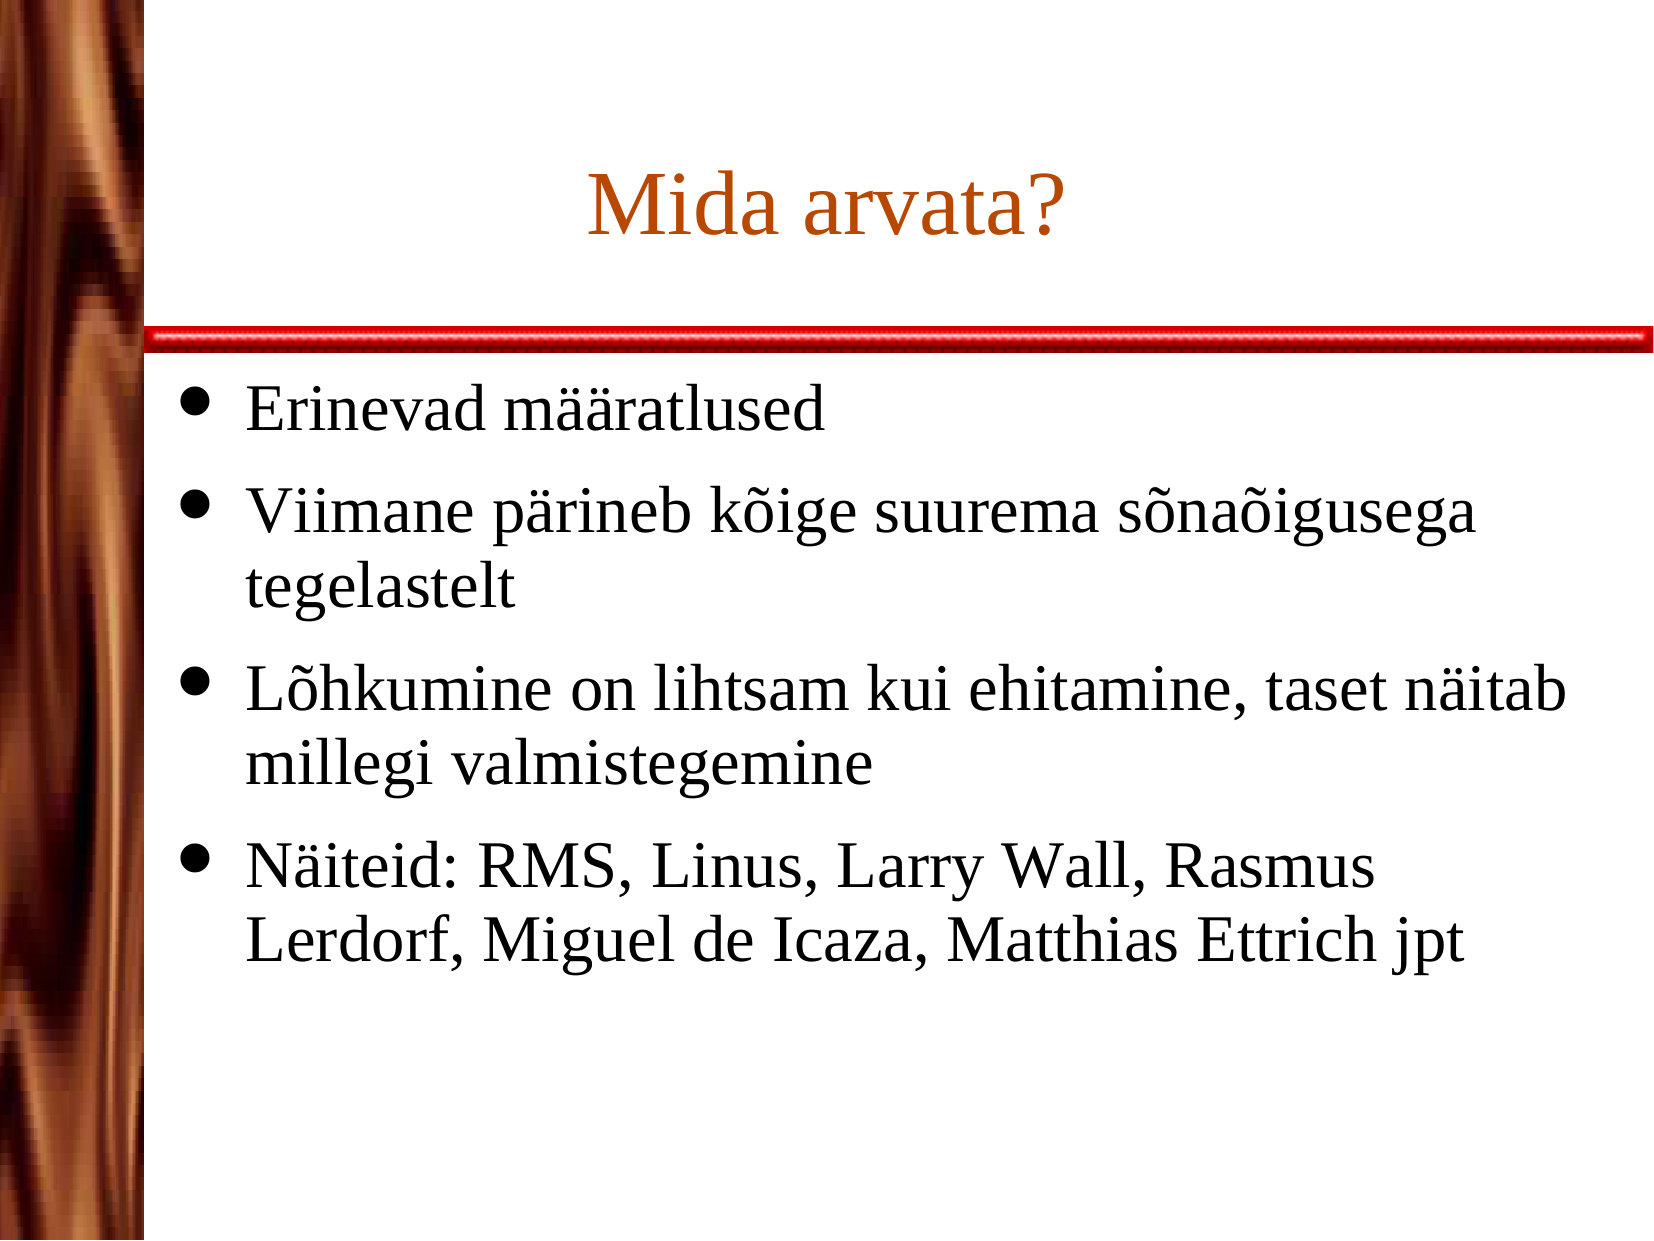

# Mida arvata?
Erinevad määratlused
Viimane pärineb kõige suurema sõnaõigusega tegelastelt
Lõhkumine on lihtsam kui ehitamine, taset näitab millegi valmistegemine
Näiteid: RMS, Linus, Larry Wall, Rasmus Lerdorf, Miguel de Icaza, Matthias Ettrich jpt